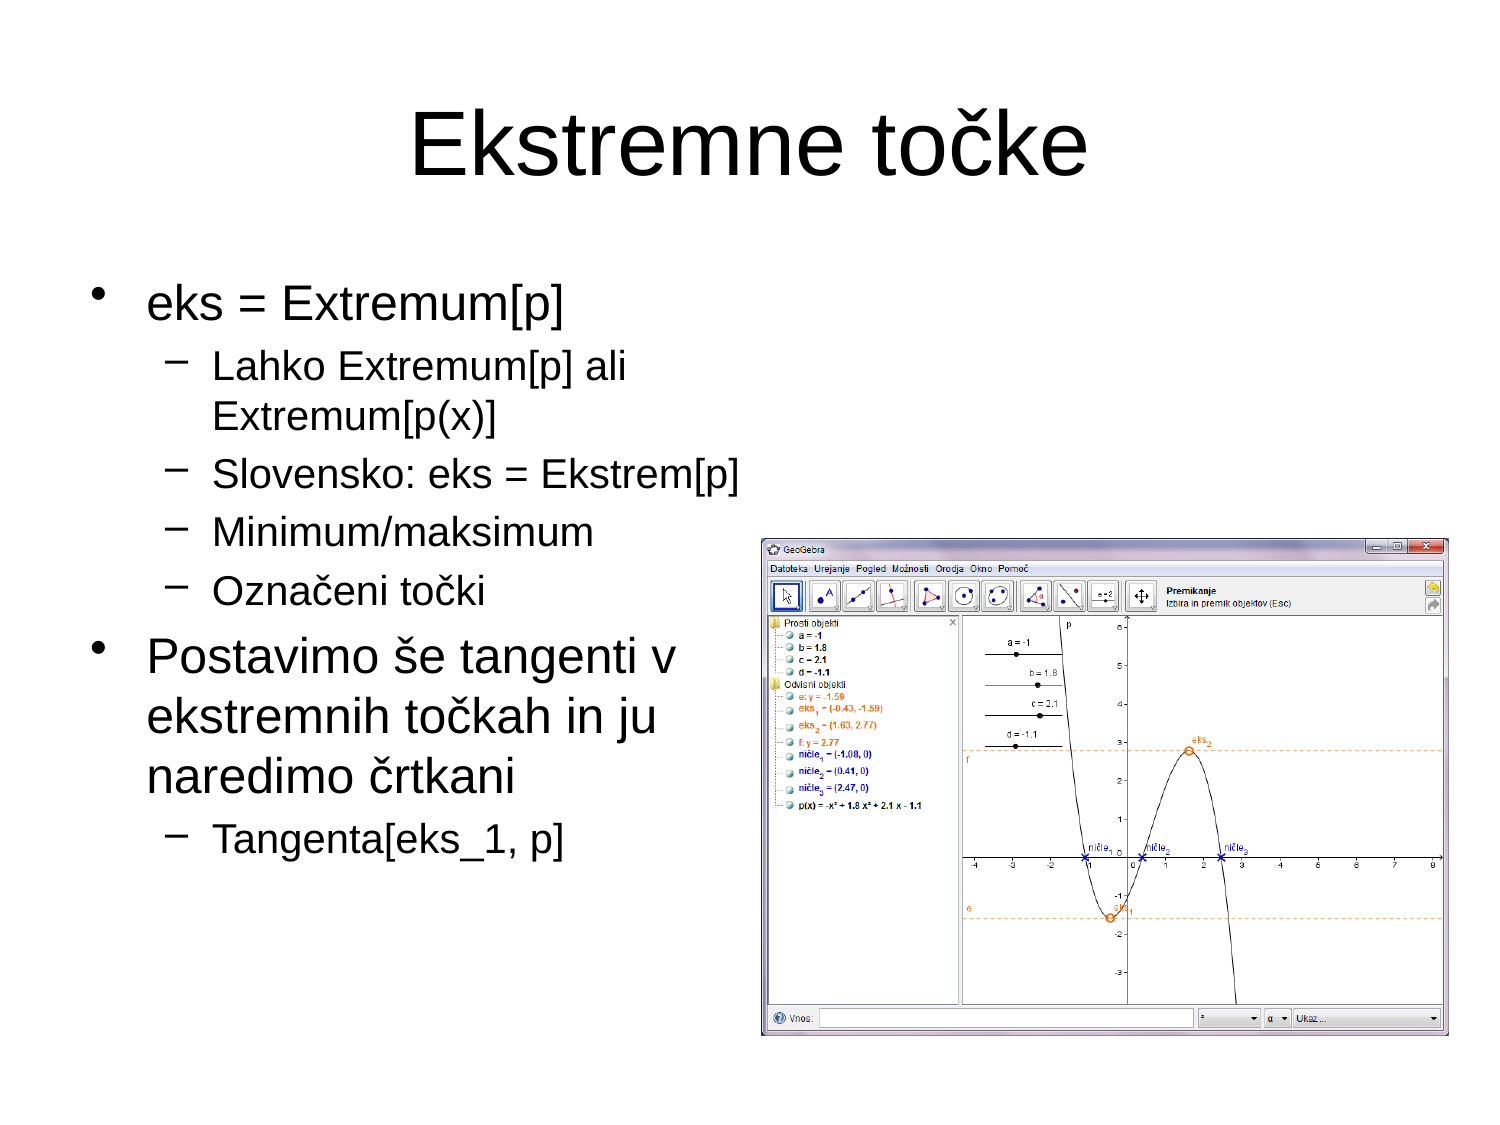

# Ekstremne točke
eks = Extremum[p]
Lahko Extremum[p] ali Extremum[p(x)]
Slovensko: eks = Ekstrem[p]
Minimum/maksimum
Označeni točki
Postavimo še tangenti v ekstremnih točkah in ju naredimo črtkani
Tangenta[eks_1, p]